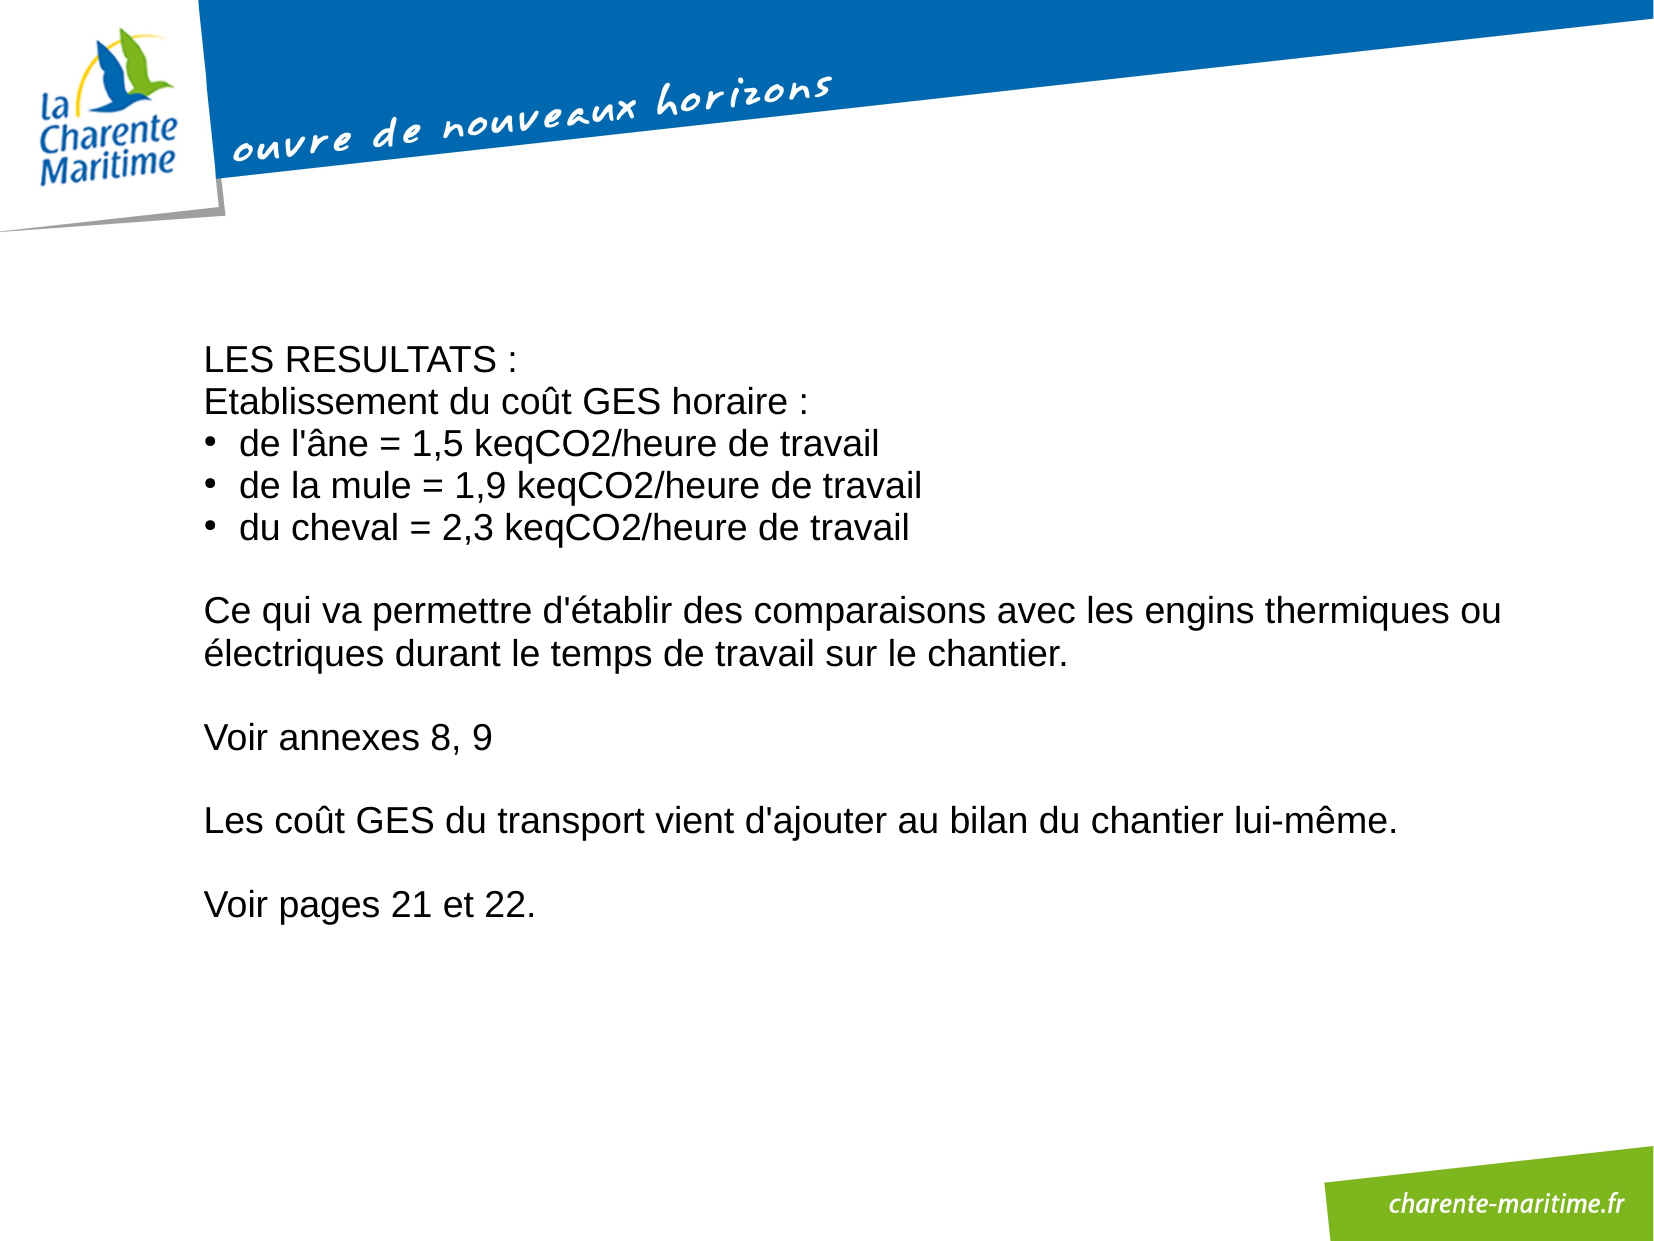

LES RESULTATS :
Etablissement du coût GES horaire :
de l'âne = 1,5 keqCO2/heure de travail
de la mule = 1,9 keqCO2/heure de travail
du cheval = 2,3 keqCO2/heure de travail
Ce qui va permettre d'établir des comparaisons avec les engins thermiques ou électriques durant le temps de travail sur le chantier.
Voir annexes 8, 9
Les coût GES du transport vient d'ajouter au bilan du chantier lui-même.
Voir pages 21 et 22.
7